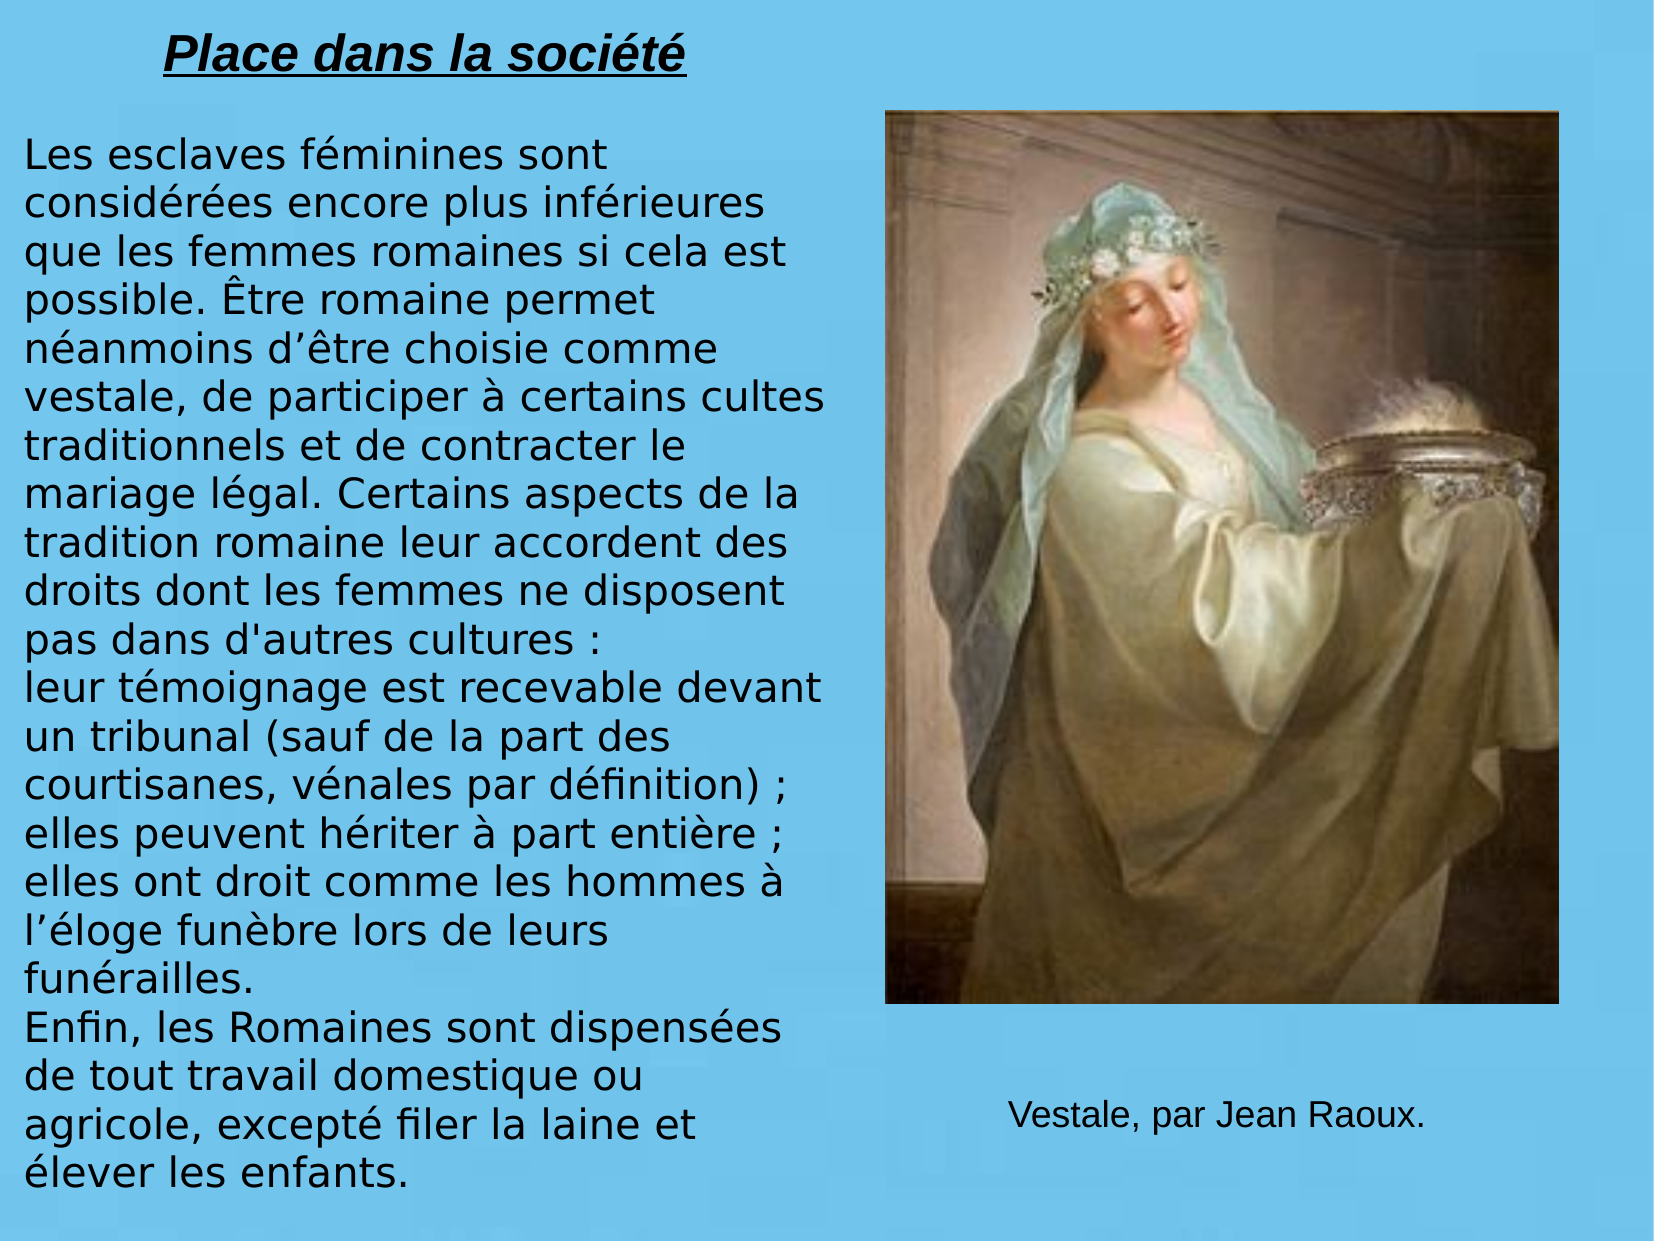

# Place dans la société
Les esclaves féminines sont considérées encore plus inférieures que les femmes romaines si cela est possible. Être romaine permet néanmoins d’être choisie comme vestale, de participer à certains cultes traditionnels et de contracter le mariage légal. Certains aspects de la tradition romaine leur accordent des droits dont les femmes ne disposent pas dans d'autres cultures :
leur témoignage est recevable devant un tribunal (sauf de la part des courtisanes, vénales par définition) ;
elles peuvent hériter à part entière ;
elles ont droit comme les hommes à l’éloge funèbre lors de leurs funérailles.
Enfin, les Romaines sont dispensées de tout travail domestique ou agricole, excepté filer la laine et élever les enfants.
Vestale, par Jean Raoux.